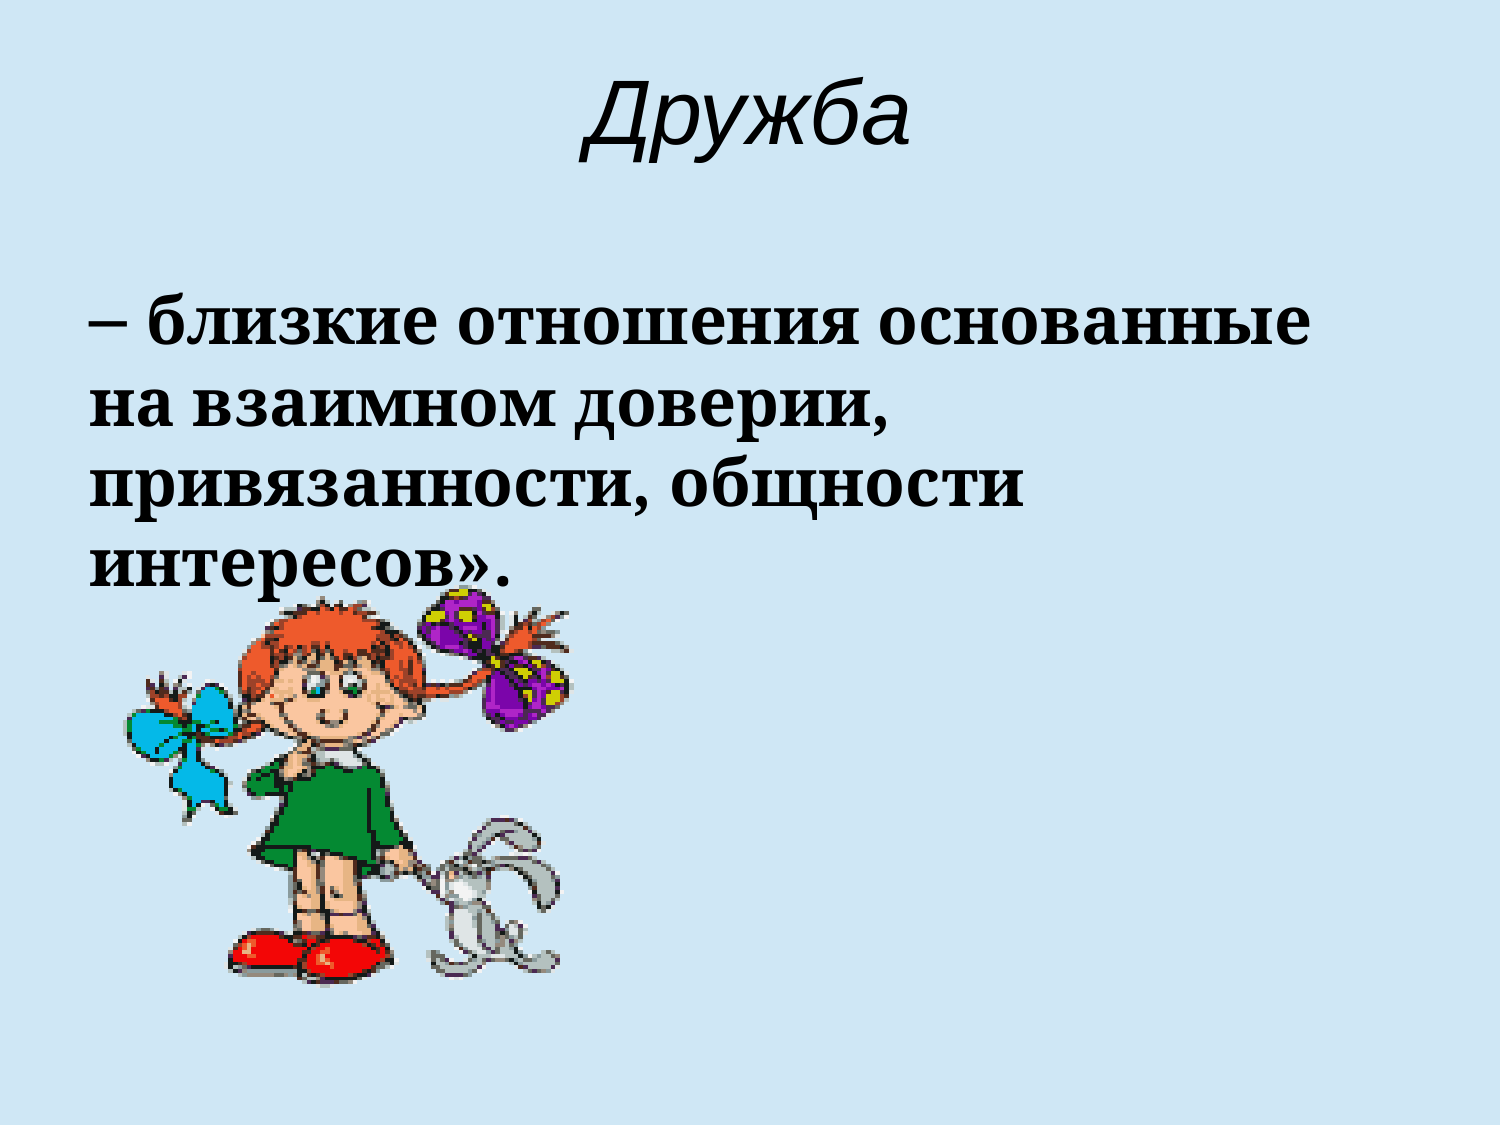

# Дружба
– близкие отношения основанные на взаимном доверии, привязанности, общности интересов».